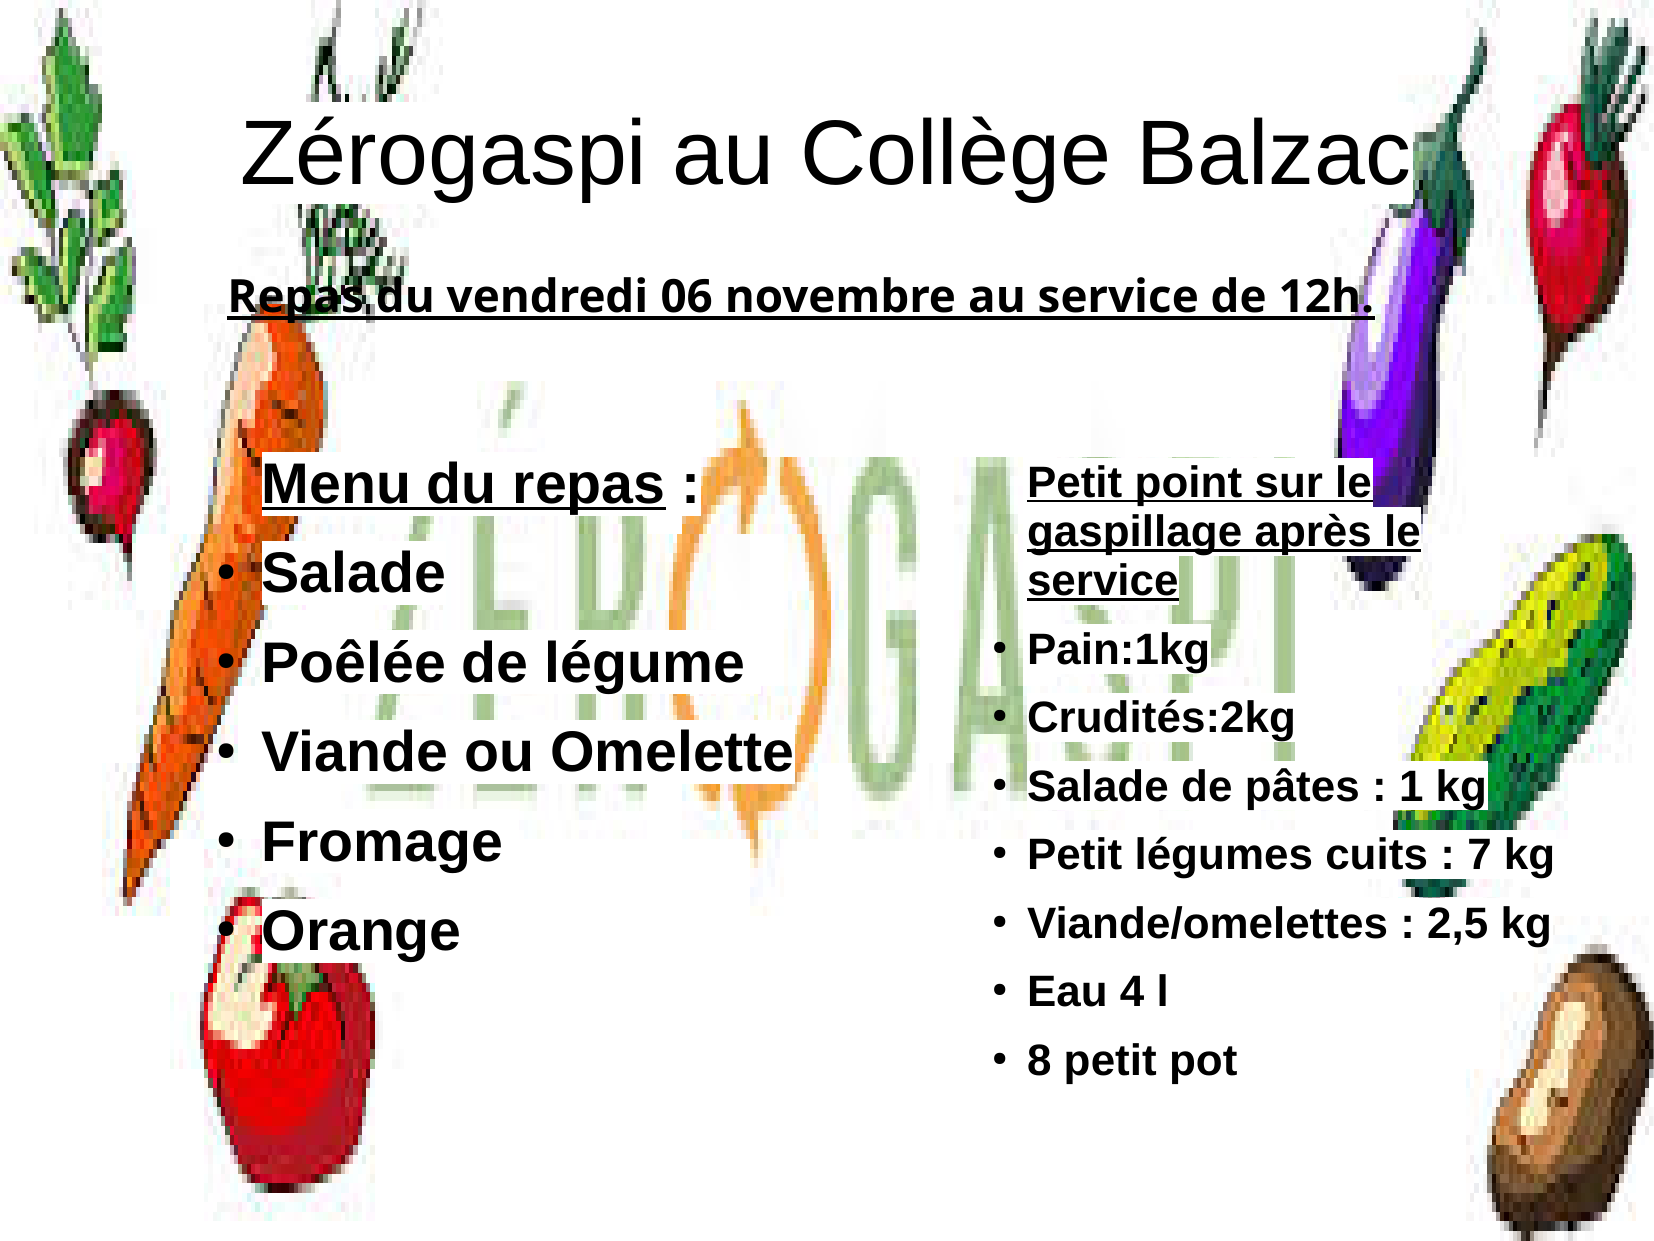

# Zérogaspi au Collège Balzac
Repas du vendredi 06 novembre au service de 12h.
Menu du repas :
Salade
Poêlée de légume
Viande ou Omelette
Fromage
Orange
Petit point sur le gaspillage après le service
Pain:1kg
Crudités:2kg
Salade de pâtes : 1 kg
Petit légumes cuits : 7 kg
Viande/omelettes : 2,5 kg
Eau 4 l
8 petit pot